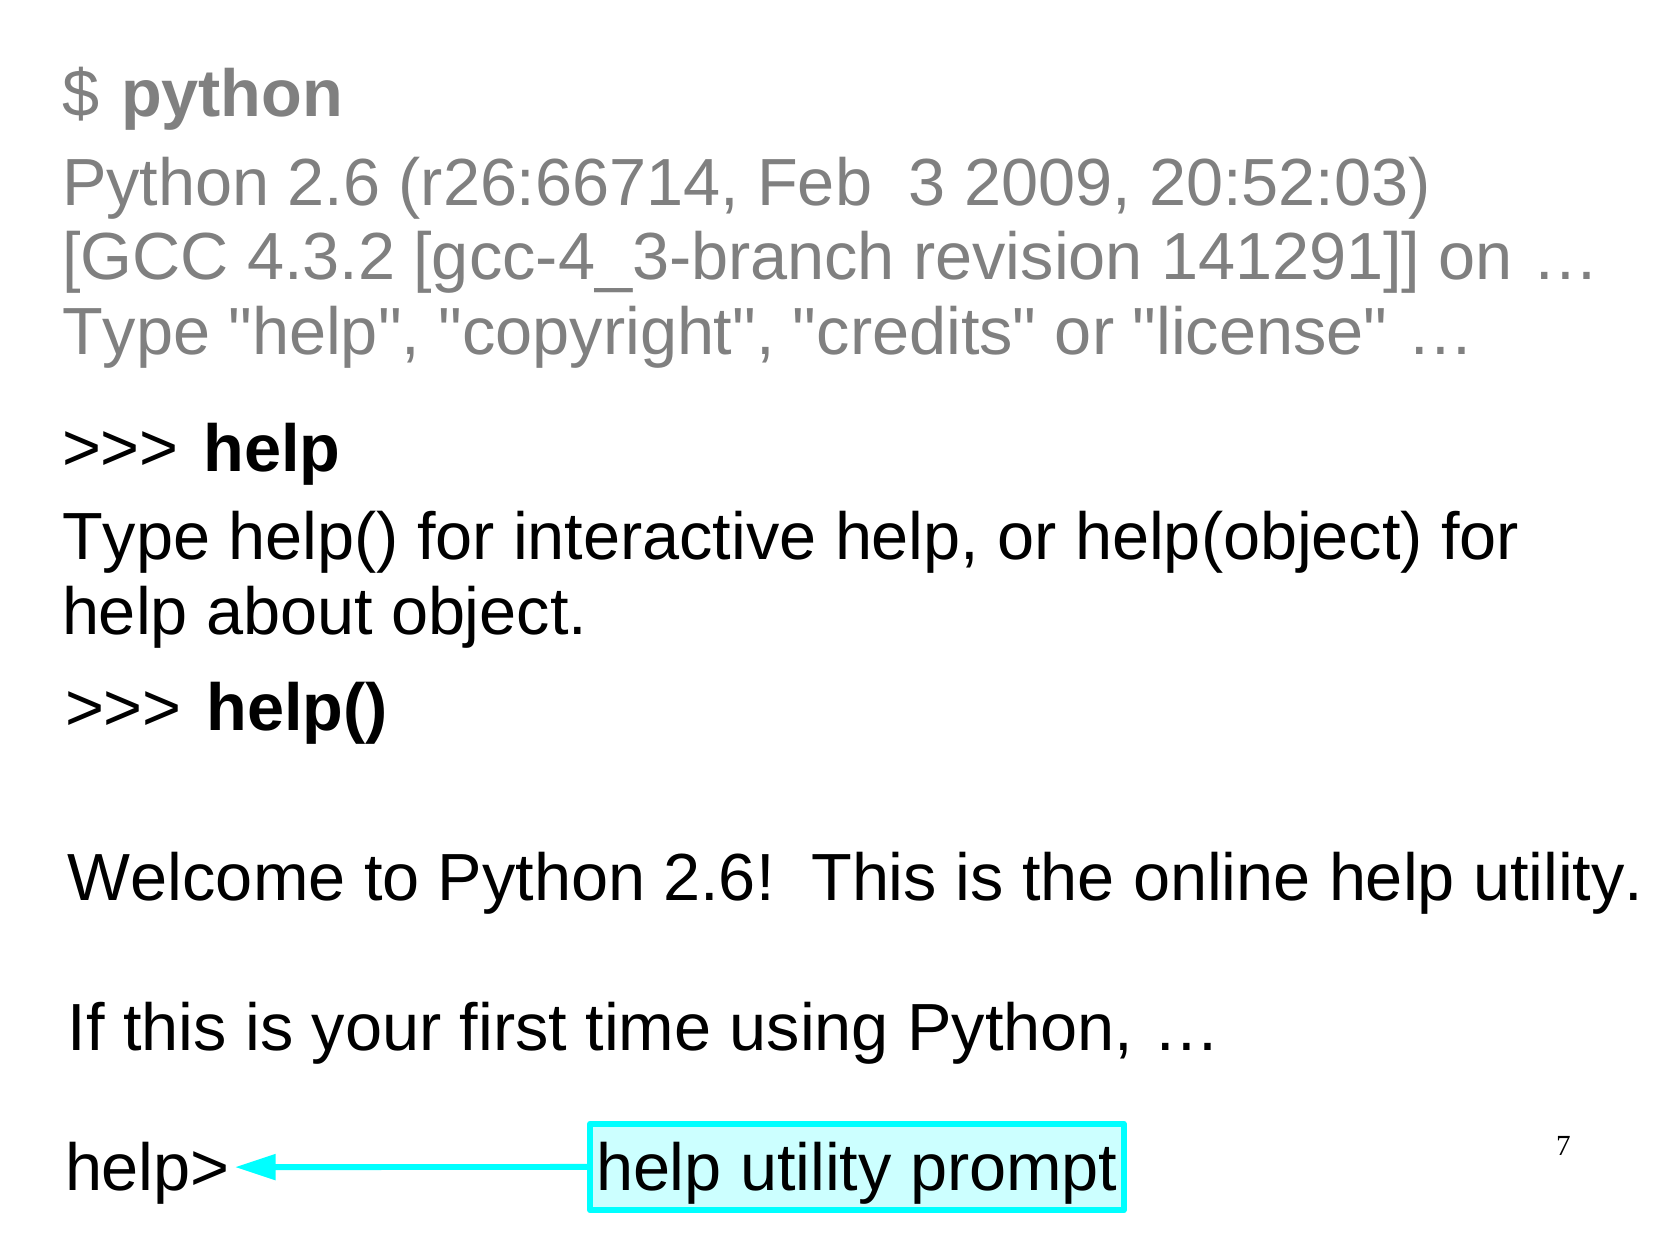

$
python
Python 2.6 (r26:66714, Feb 3 2009, 20:52:03)
[GCC 4.3.2 [gcc-4_3-branch revision 141291]] on …
Type "help", "copyright", "credits" or "license" …
>>>
help
Type help() for interactive help, or help(object) for
help about object.
>>>
help()
Welcome to Python 2.6! This is the online help utility.
If this is your first time using Python, …
help utility prompt
help>
7